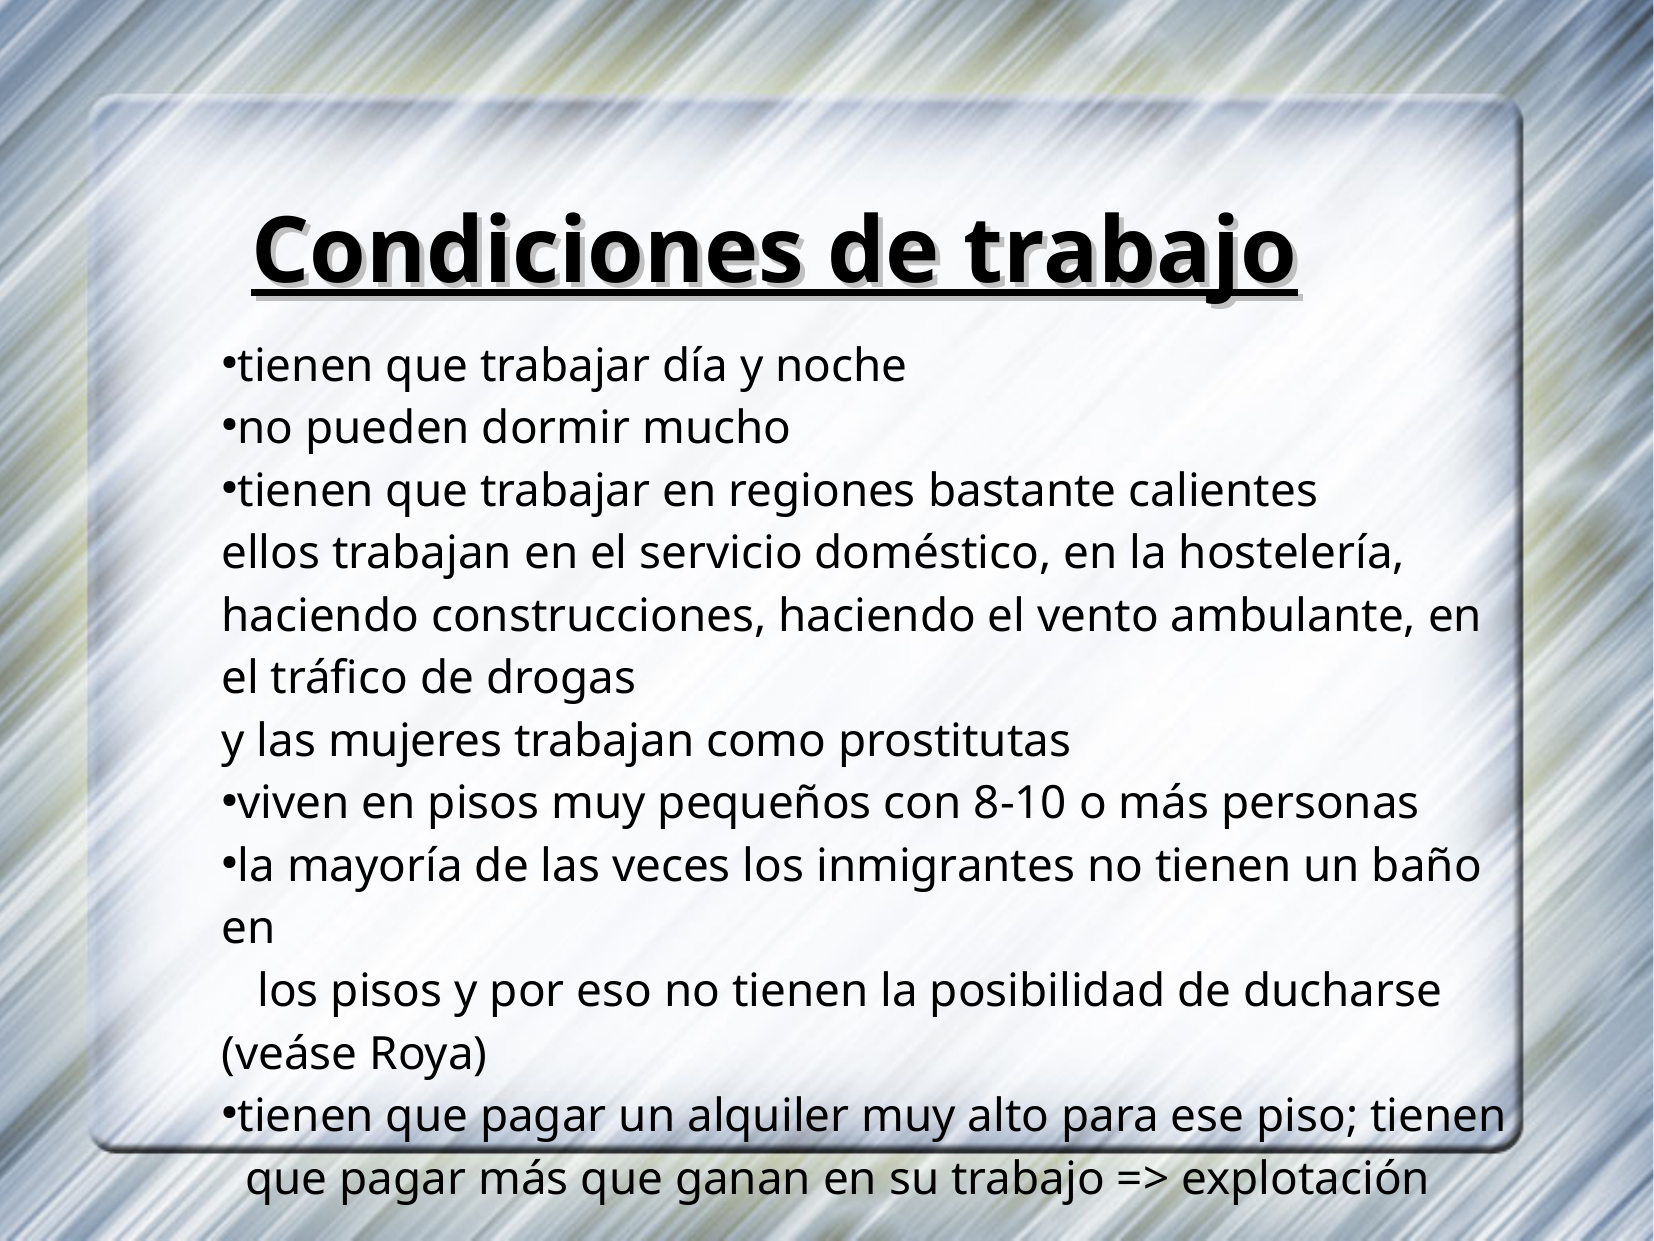

Condiciones de trabajo
tienen que trabajar día y noche
no pueden dormir mucho
tienen que trabajar en regiones bastante calientes
ellos trabajan en el servicio doméstico, en la hostelería, haciendo construcciones, haciendo el vento ambulante, en el tráfico de drogas
y las mujeres trabajan como prostitutas
viven en pisos muy pequeños con 8-10 o más personas
la mayoría de las veces los inmigrantes no tienen un baño en
 los pisos y por eso no tienen la posibilidad de ducharse (veáse Roya)
tienen que pagar un alquiler muy alto para ese piso; tienen
 que pagar más que ganan en su trabajo => explotación